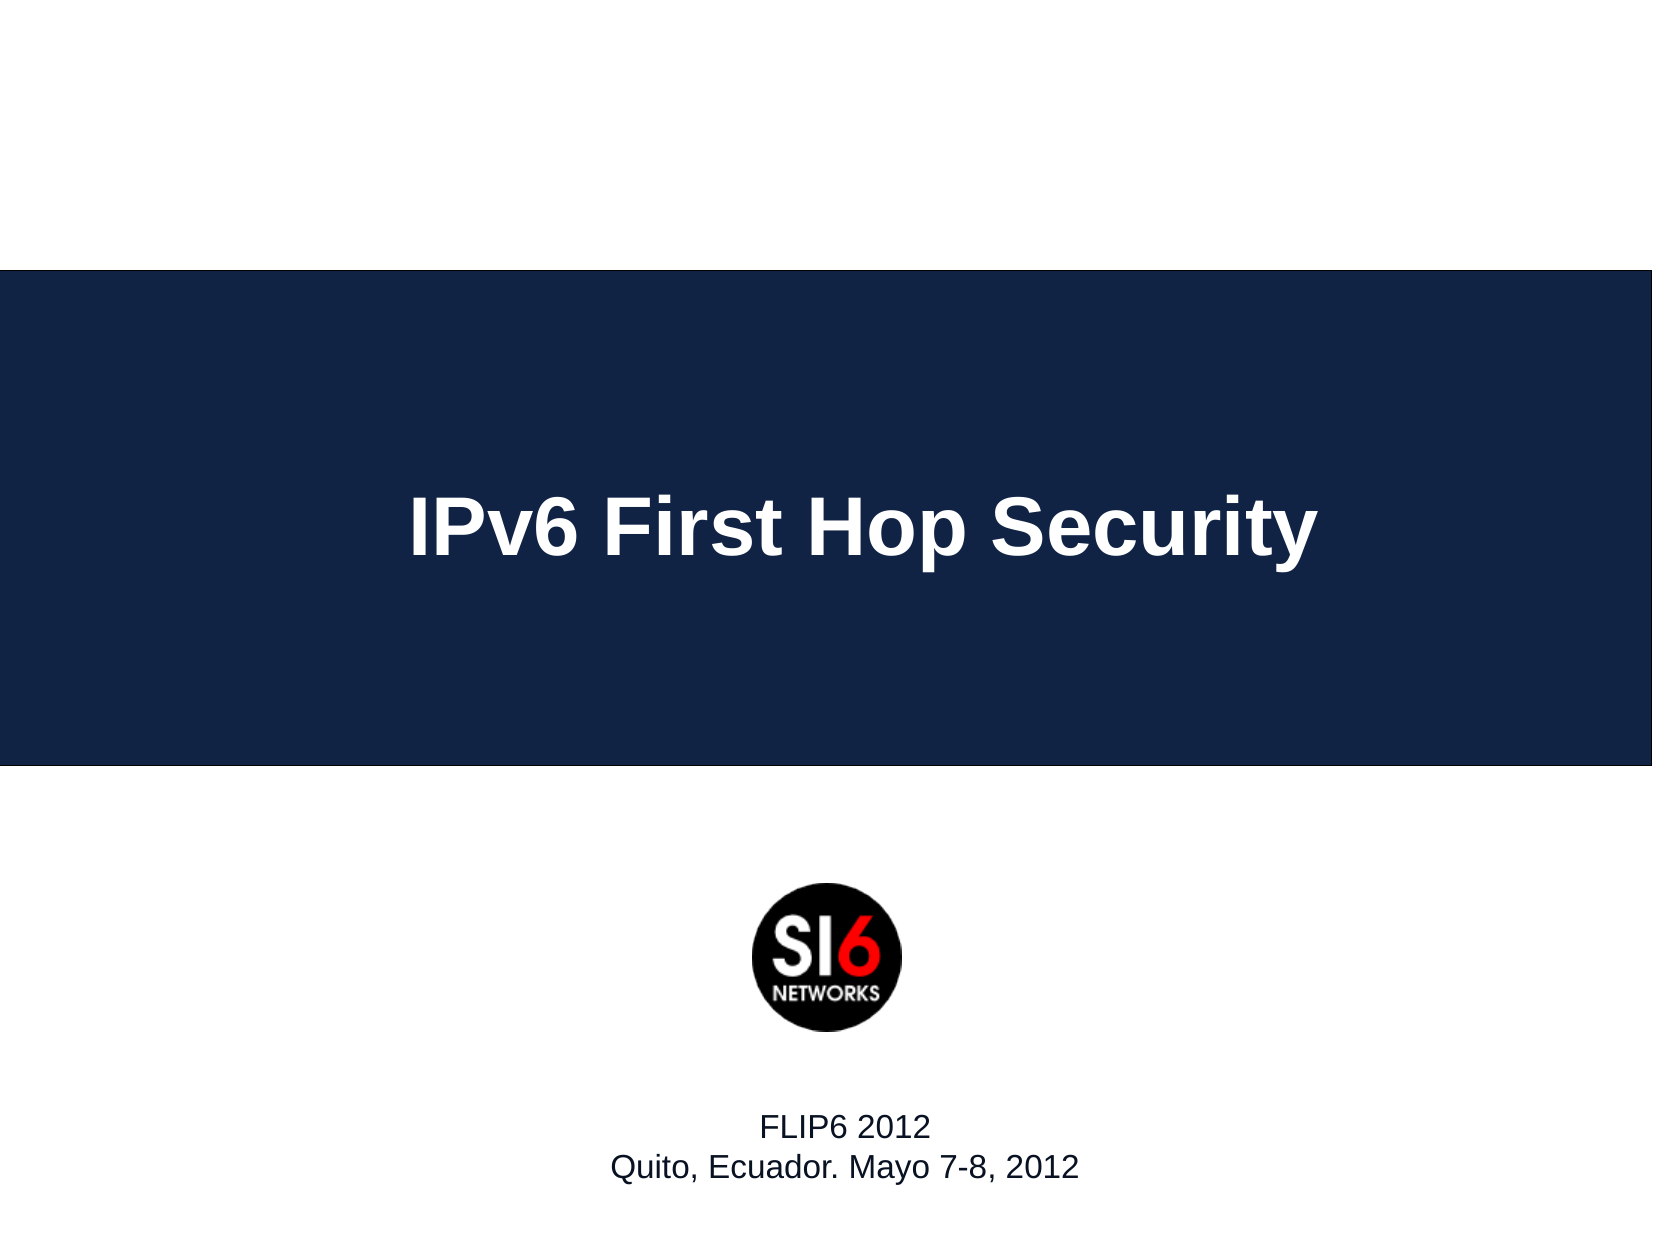

# IPv6 First Hop Security
FLIP6 2012
Quito, Ecuador. Mayo 7-8, 2012